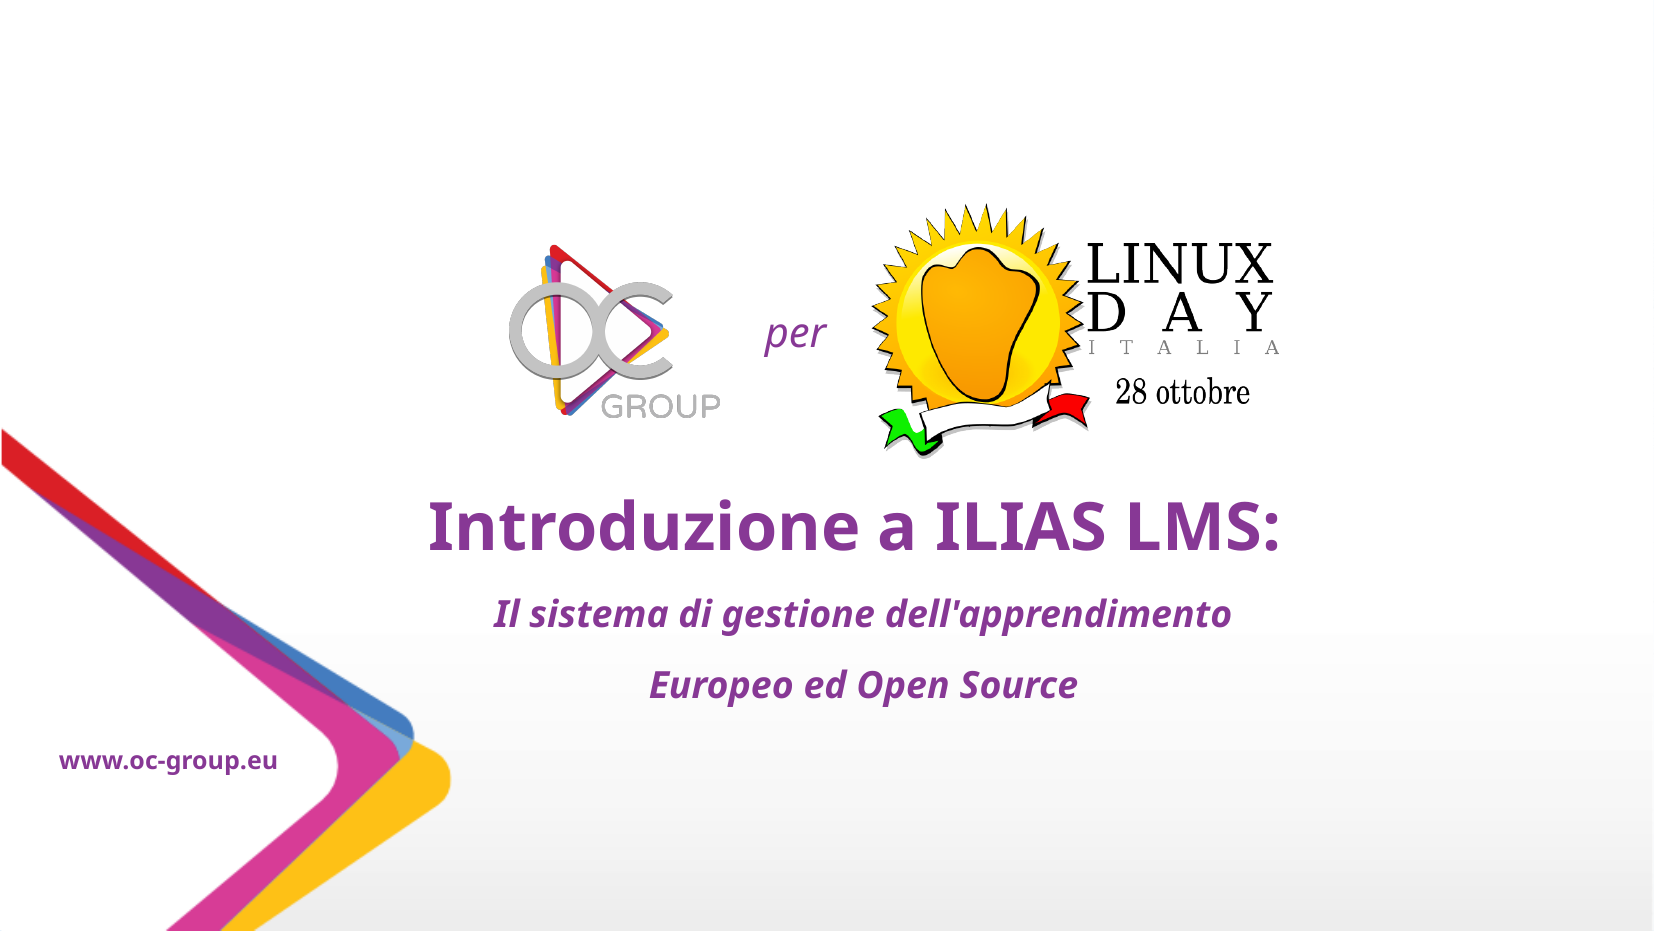

per
Introduzione a ILIAS LMS:
Il sistema di gestione dell'apprendimento
Europeo ed Open Source
www.oc-group.eu